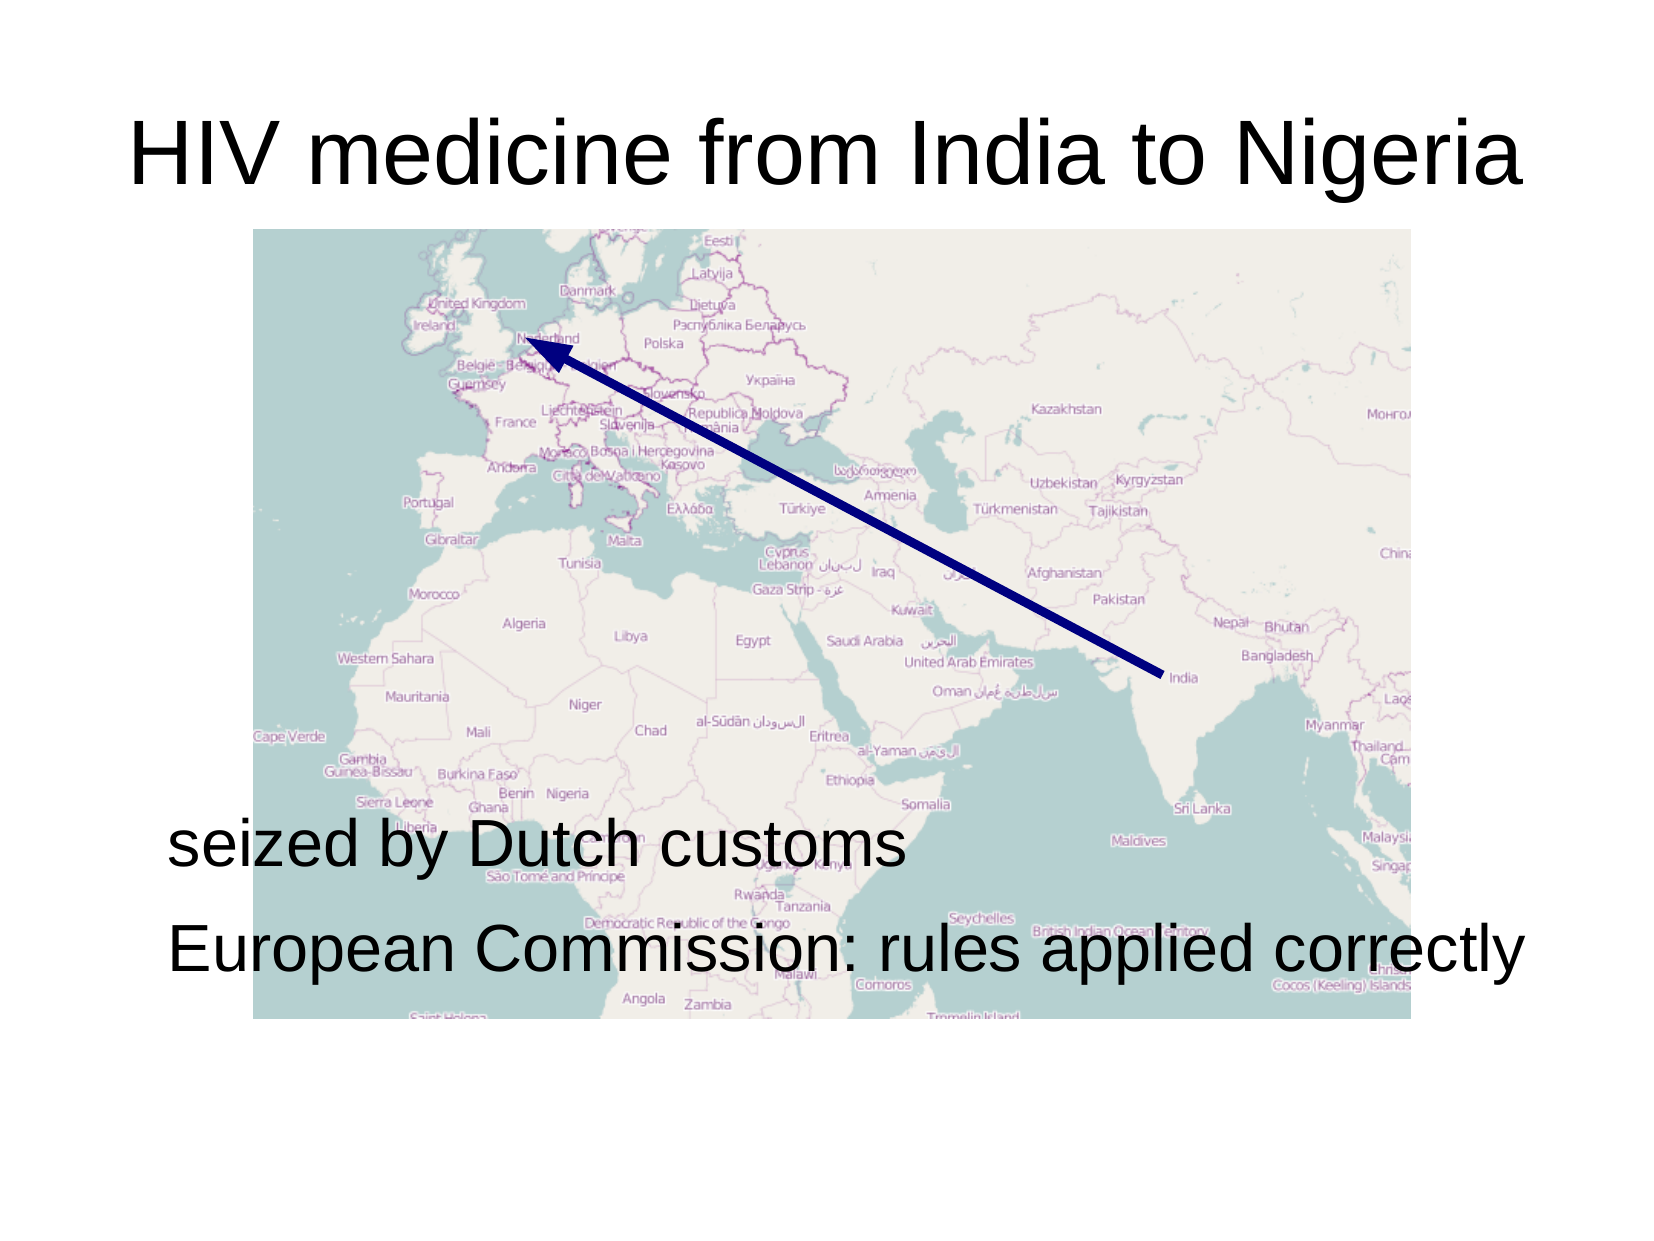

# HIV medicine from India to Nigeria
seized by Dutch customs
European Commission: rules applied correctly